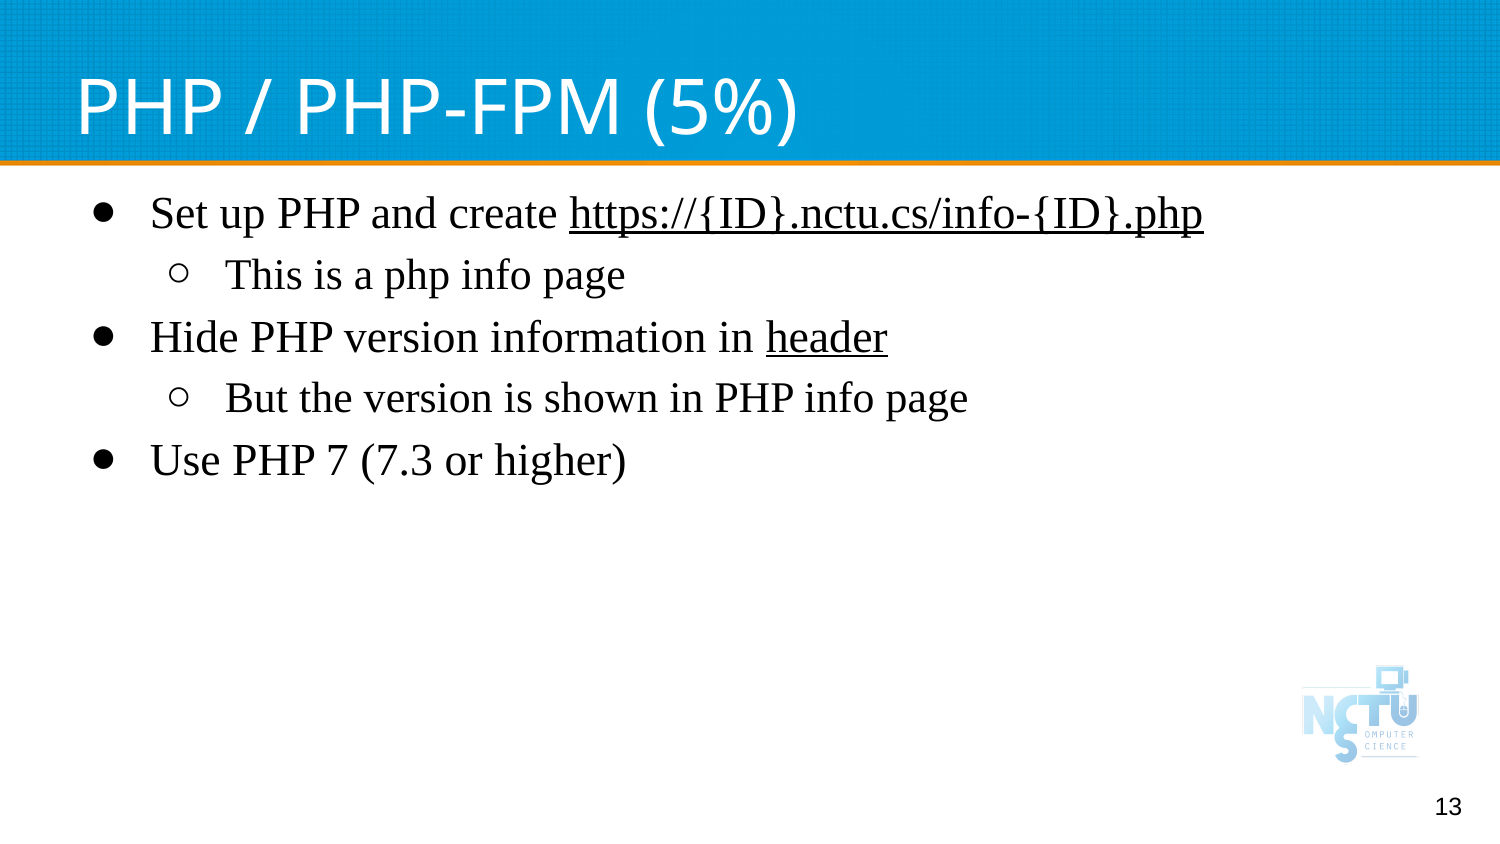

# PHP / PHP-FPM (5%)
Set up PHP and create https://{ID}.nctu.cs/info-{ID}.php
This is a php info page
Hide PHP version information in header
But the version is shown in PHP info page
Use PHP 7 (7.3 or higher)